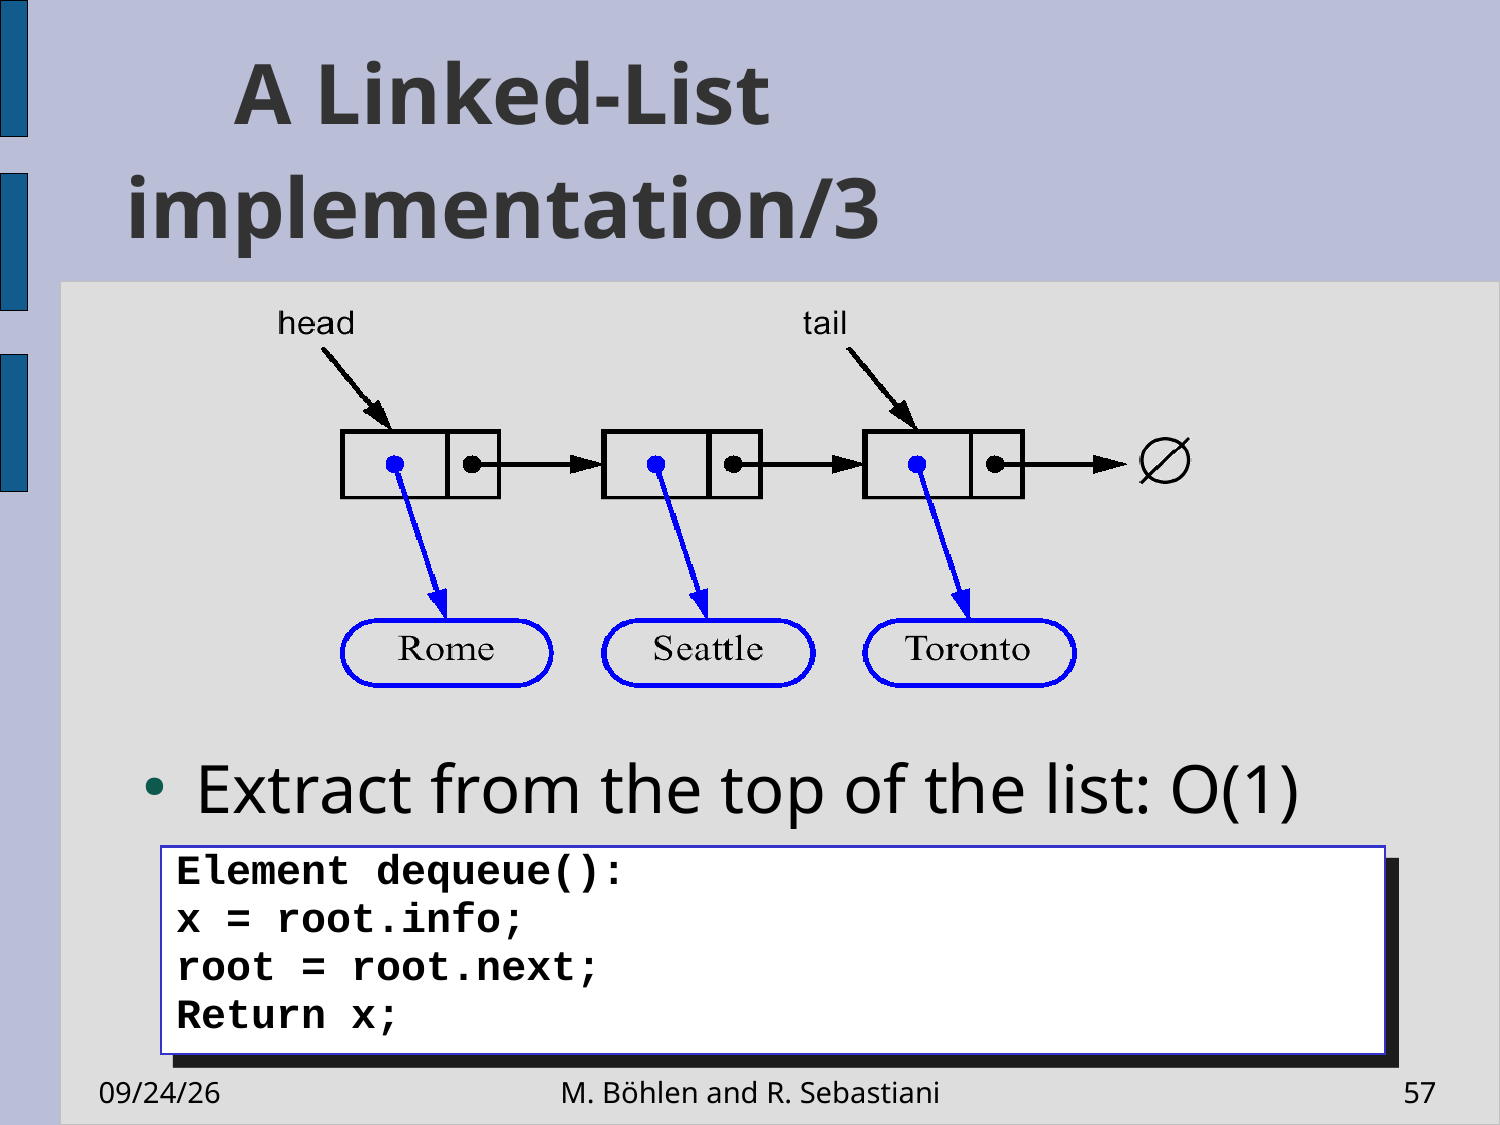

# A Linked-List implementation/3
Extract from the top of the list: O(1)
Element dequeue():
x = root.info;
root = root.next;
Return x;
M. Böhlen and R. Sebastiani
57